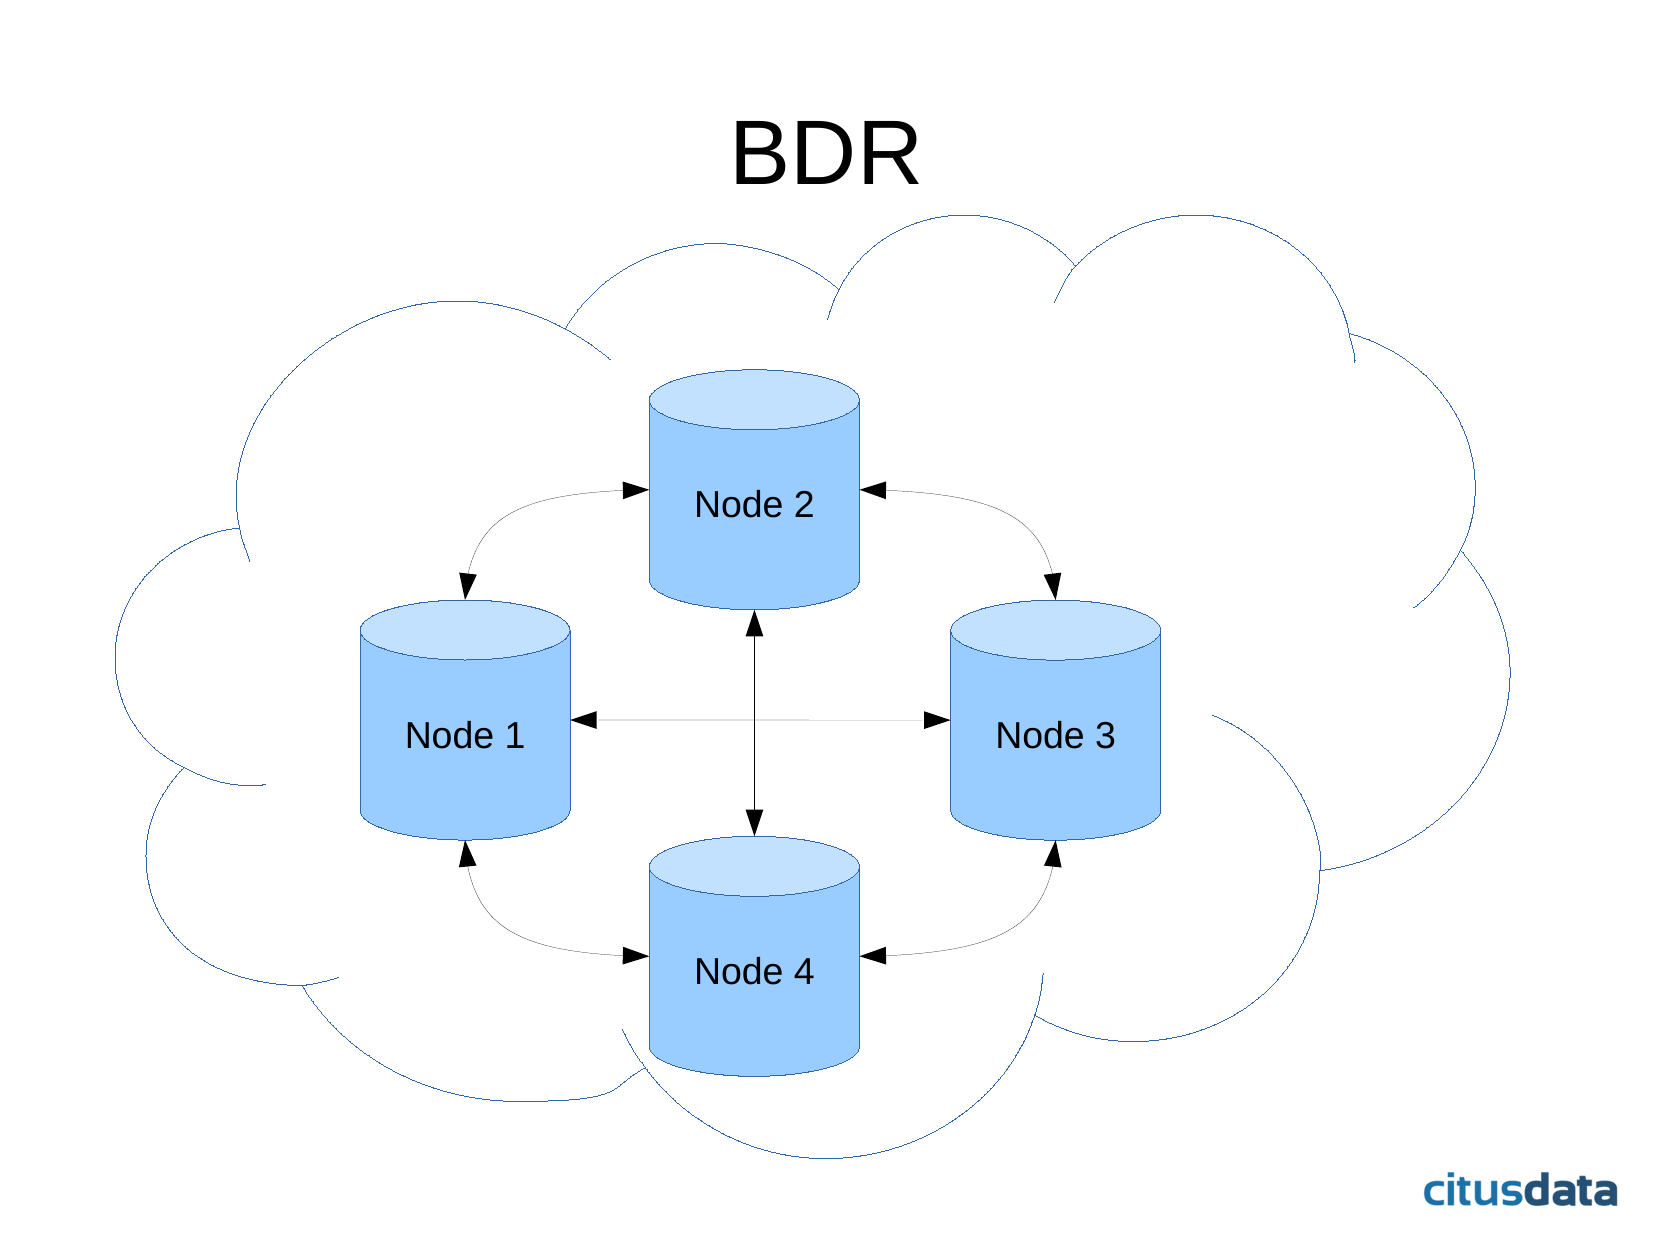

# BDR
Node 2
Node 1
Node 3
Node 4